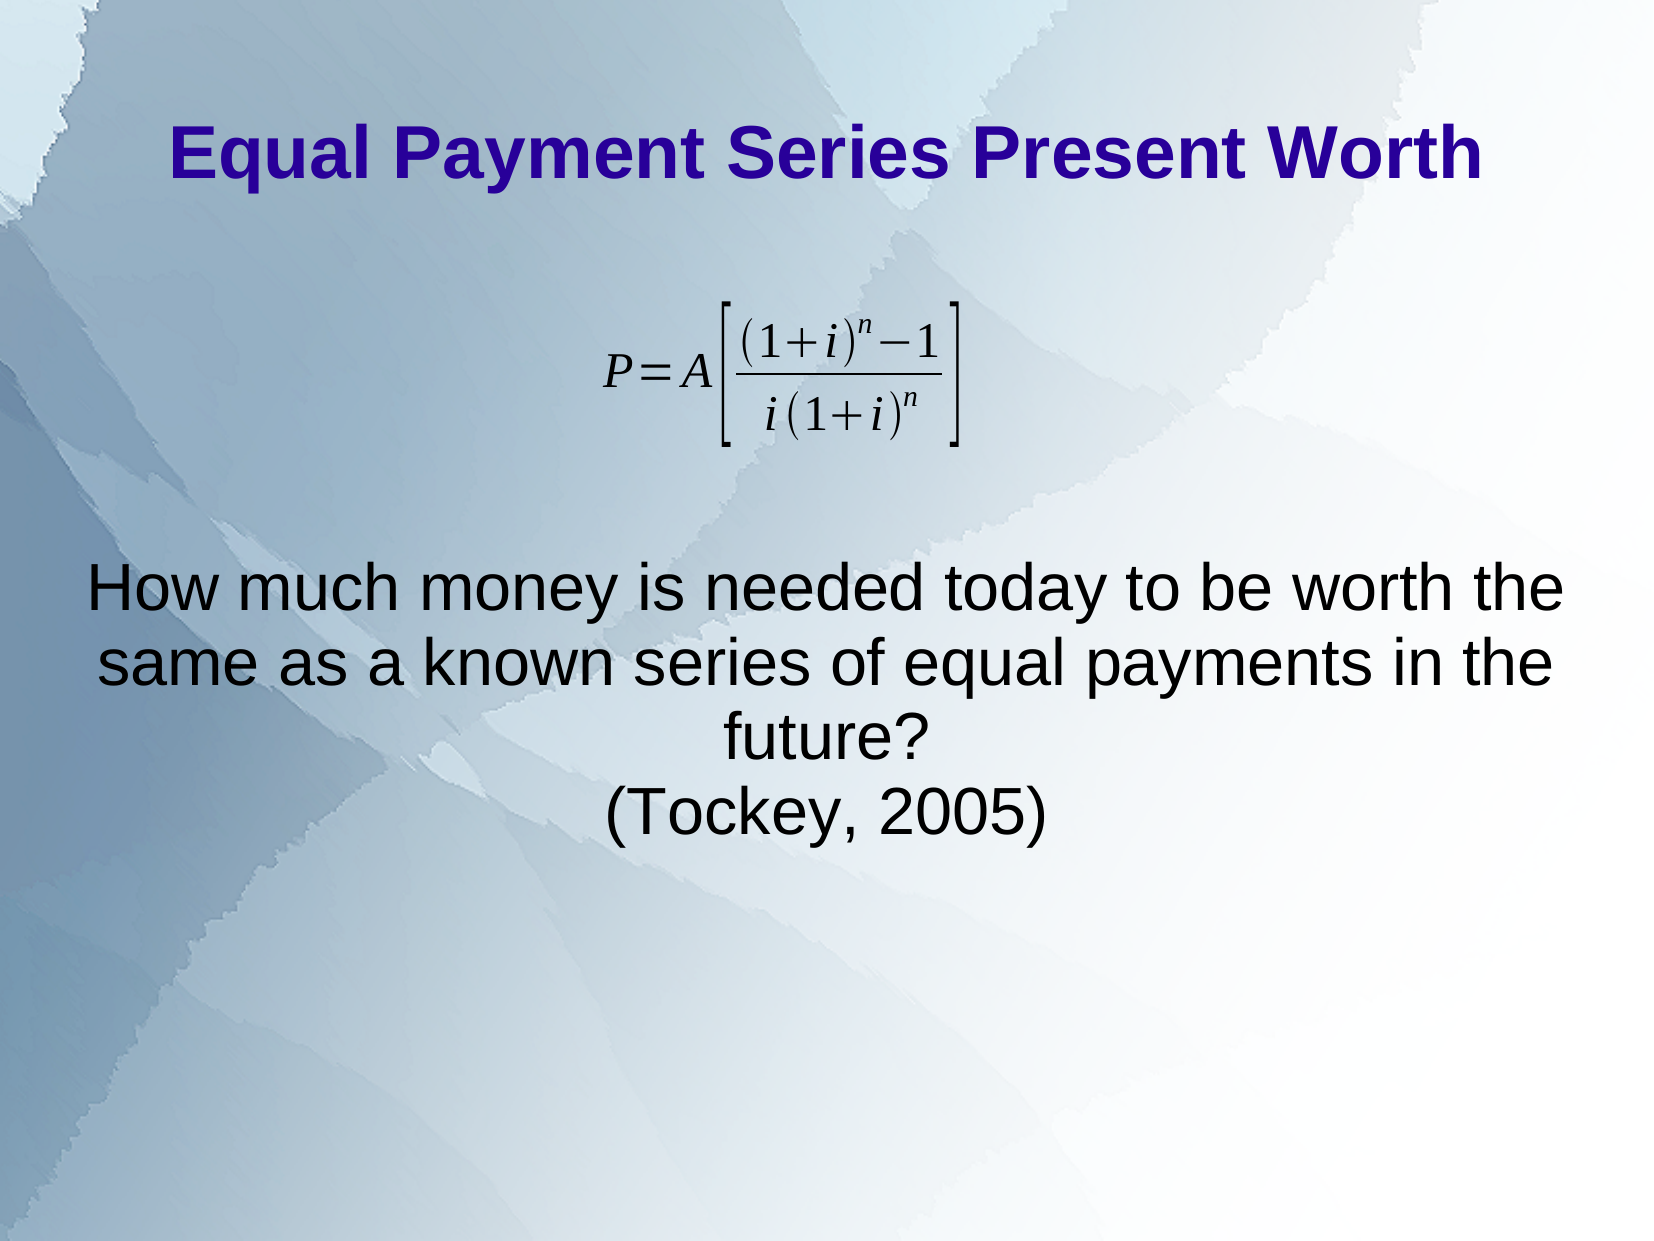

# Equal Payment Series Present Worth
How much money is needed today to be worth the same as a known series of equal payments in the future?
(Tockey, 2005)